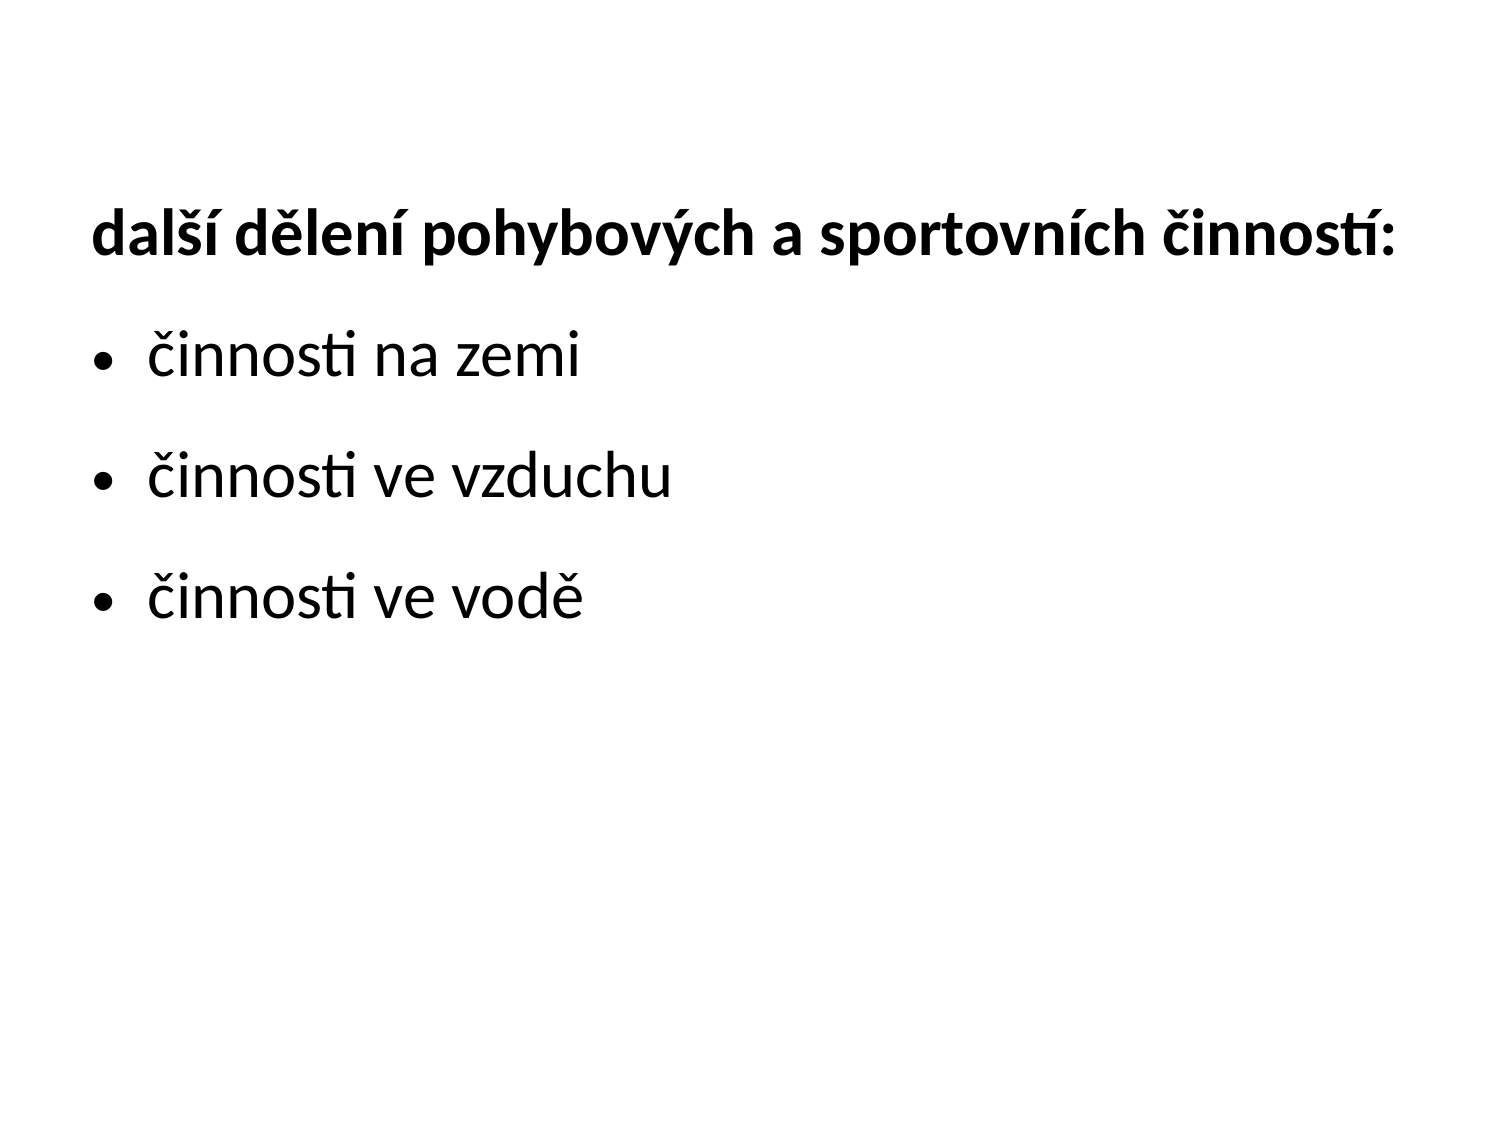

# další dělení pohybových a sportovních činností:
činnosti na zemi
činnosti ve vzduchu
činnosti ve vodě